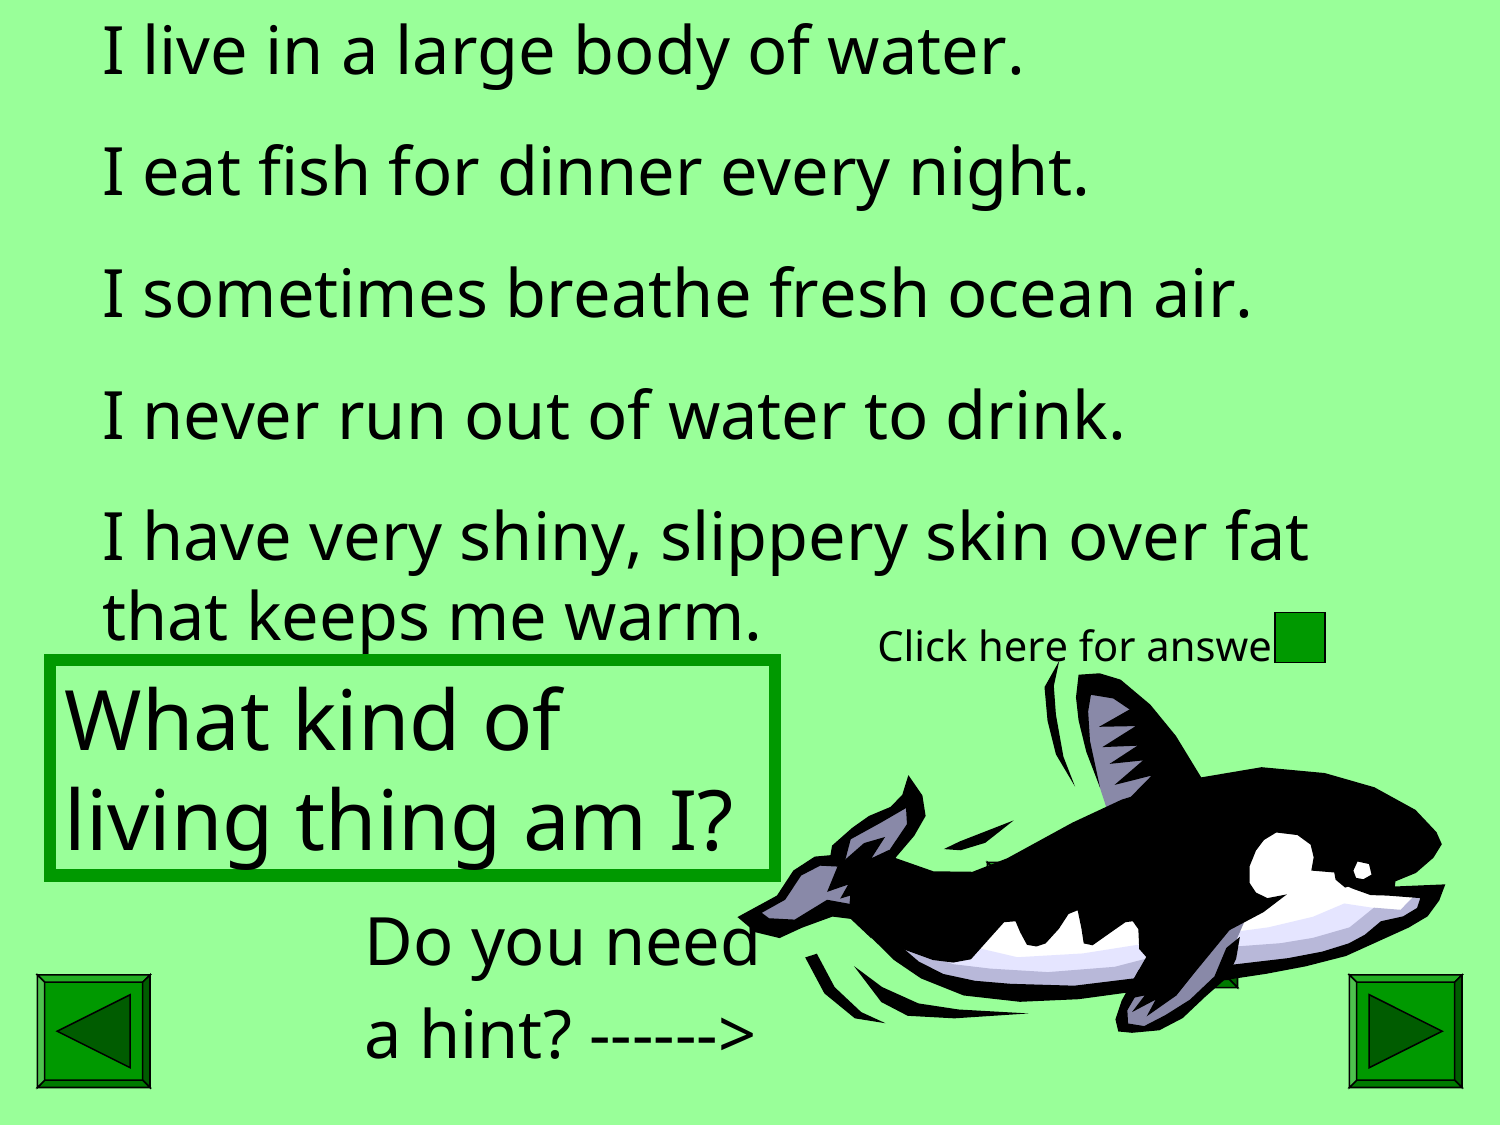

I live in a large body of water.
I eat fish for dinner every night.
I sometimes breathe fresh ocean air.
I never run out of water to drink.
I have very shiny, slippery skin over fat that keeps me warm.
Click here for answer
What kind of living thing am I?
Hint
Do you need
a hint? ------>